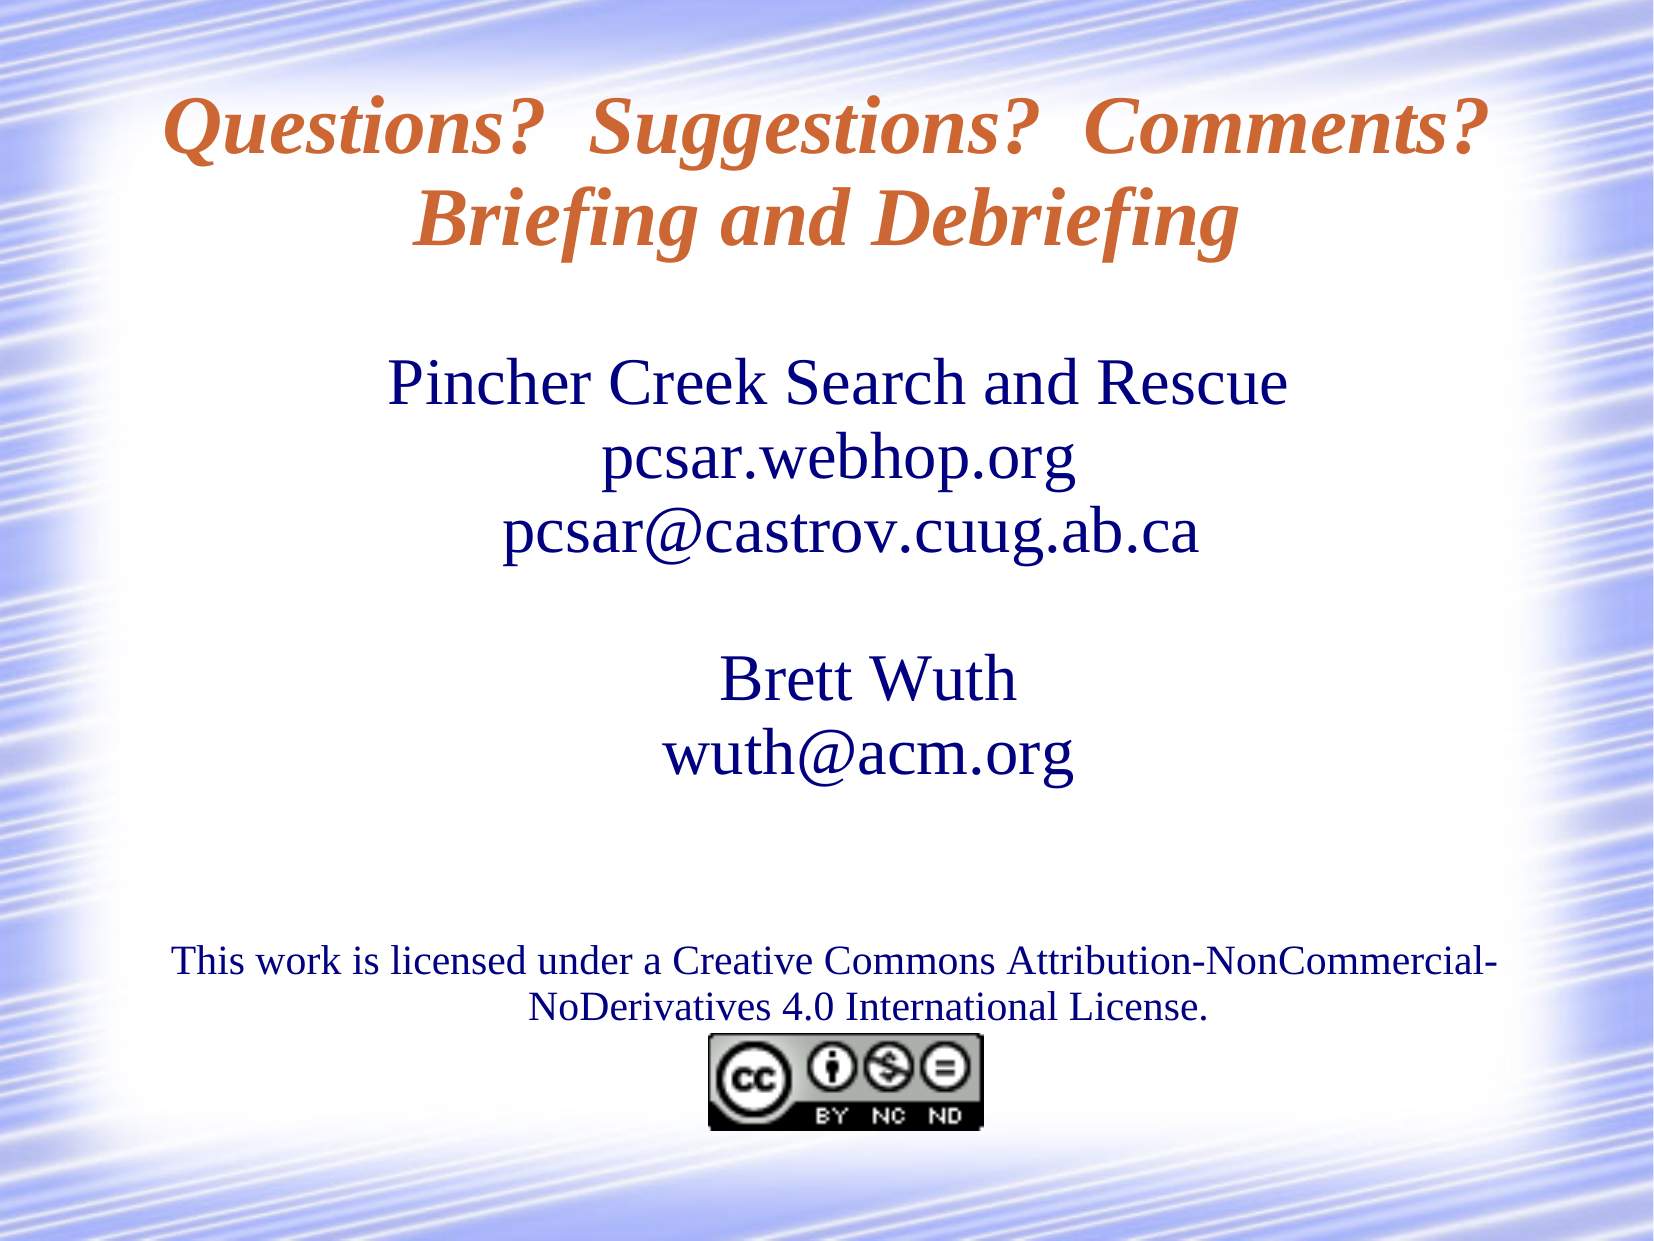

# Questions? Suggestions? Comments? Briefing and Debriefing
Pincher Creek Search and Rescue
pcsar.webhop.org
pcsar@castrov.cuug.ab.ca
Brett Wuth
wuth@acm.org
This work is licensed under a Creative Commons Attribution-NonCommercial-NoDerivatives 4.0 International License.